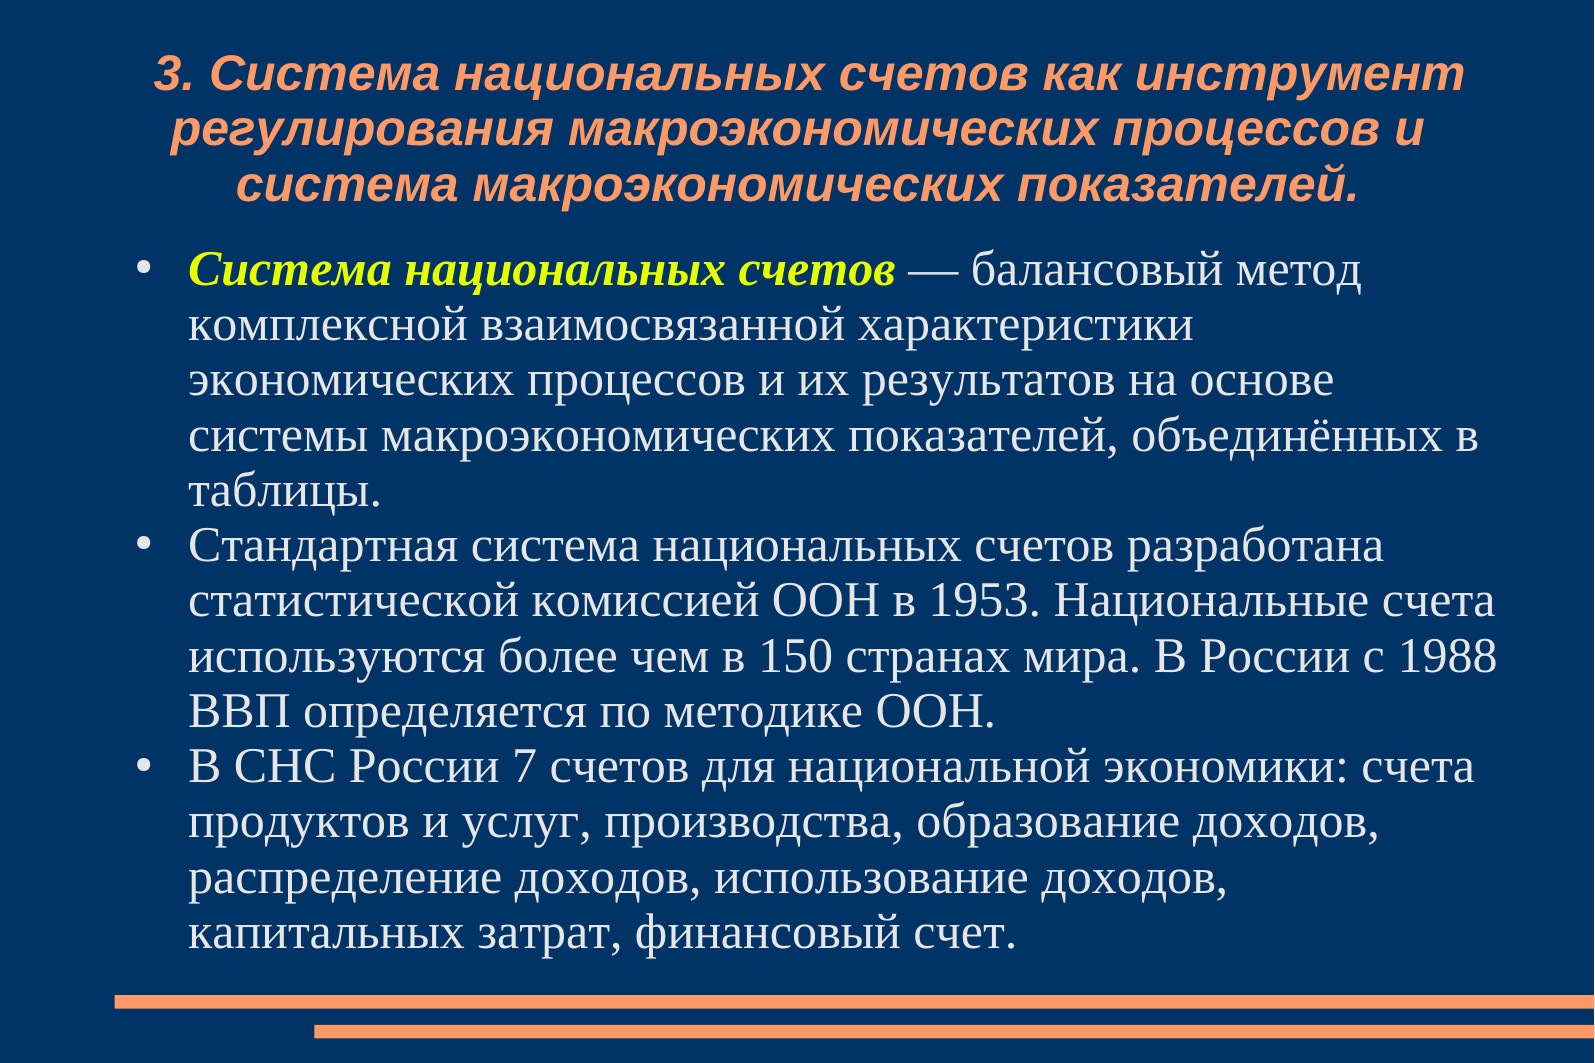

# 3. Система национальных счетов как инструмент регулирования макроэкономических процессов и система макроэкономических показателей.
Система национальных счетов — балансовый метод комплексной взаимосвязанной характеристики экономических процессов и их результатов на основе системы макроэкономических показателей, объединённых в таблицы.
Стандартная система национальных счетов разработана статистической комиссией ООН в 1953. Национальные счета используются более чем в 150 странах мира. В России с 1988 ВВП определяется по методике ООН.
В СНС России 7 счетов для национальной экономики: счета продуктов и услуг, производства, образование доходов, распределение доходов, использование доходов, капитальных затрат, финансовый счет.